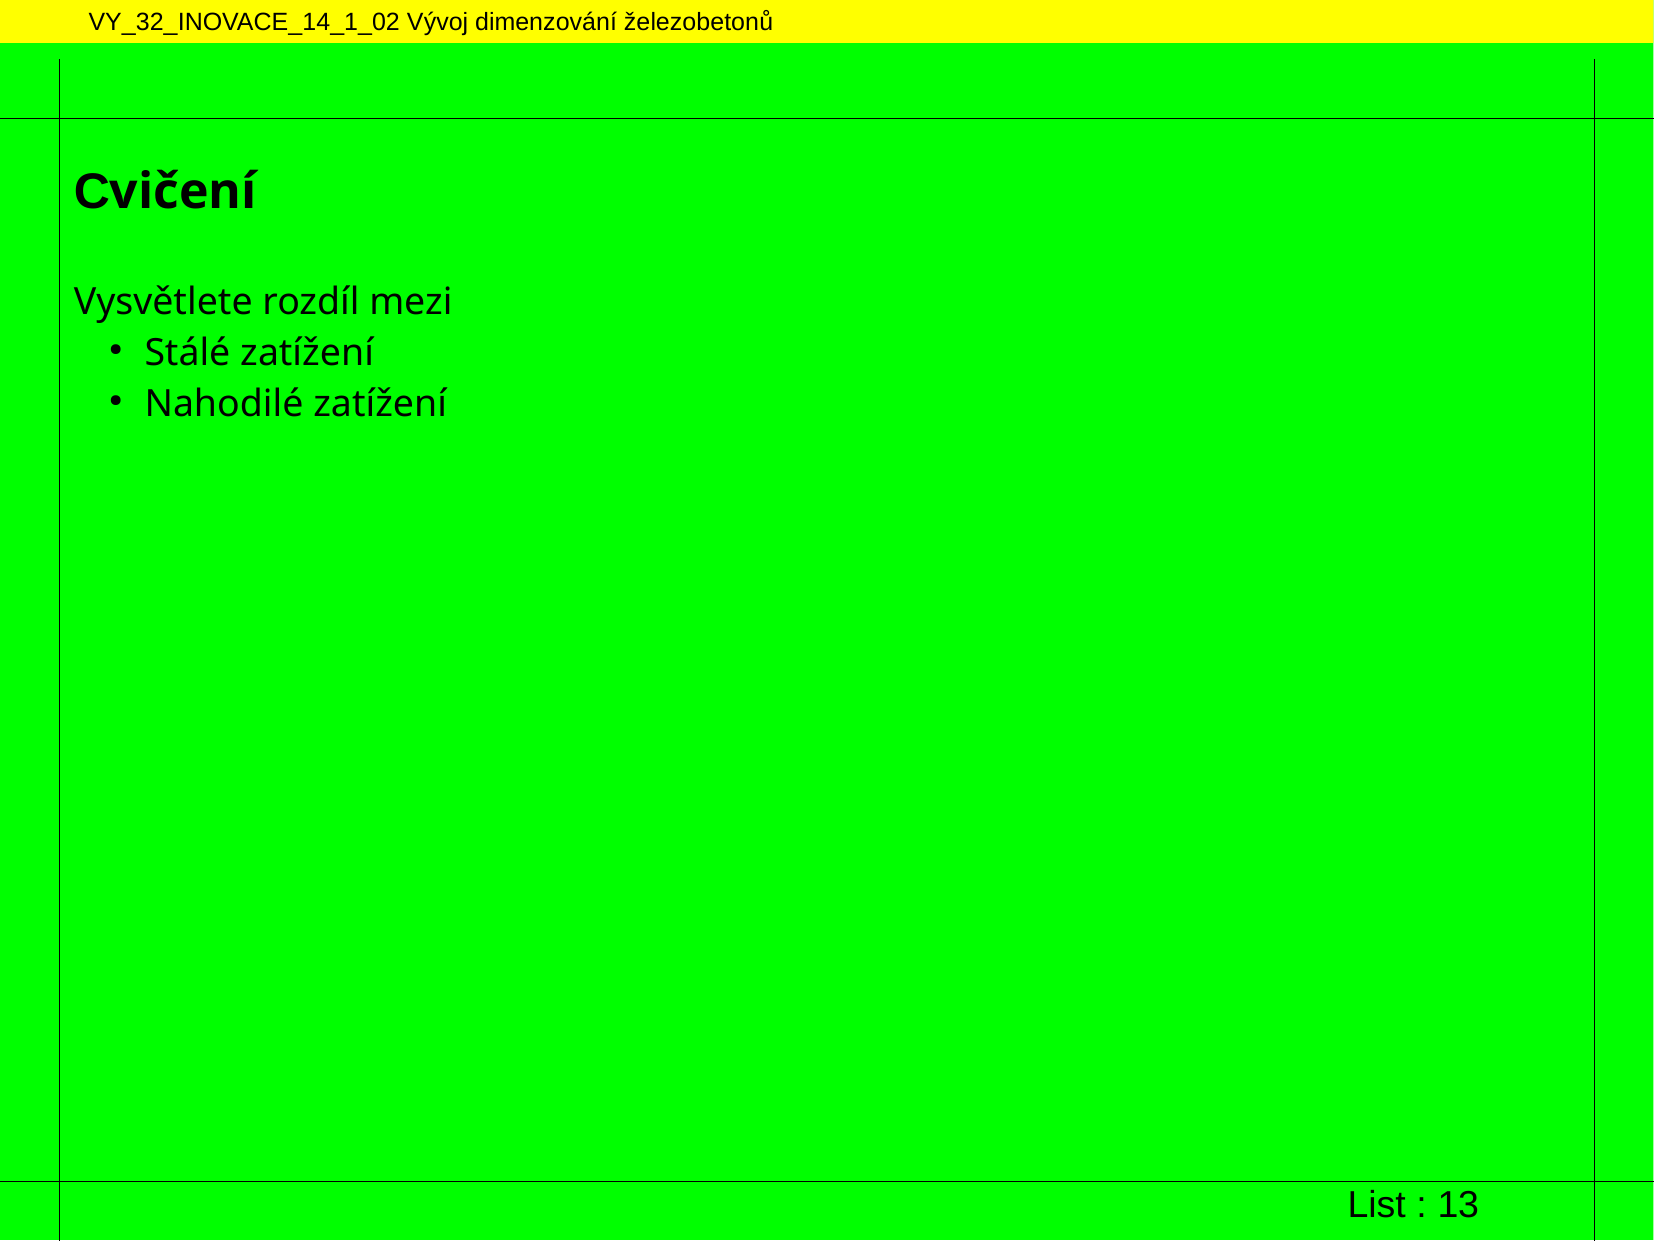

VY_32_INOVACE_14_1_02 Vývoj dimenzování železobetonů
Cvičení
Vysvětlete rozdíl mezi
Stálé zatížení
Nahodilé zatížení
List :